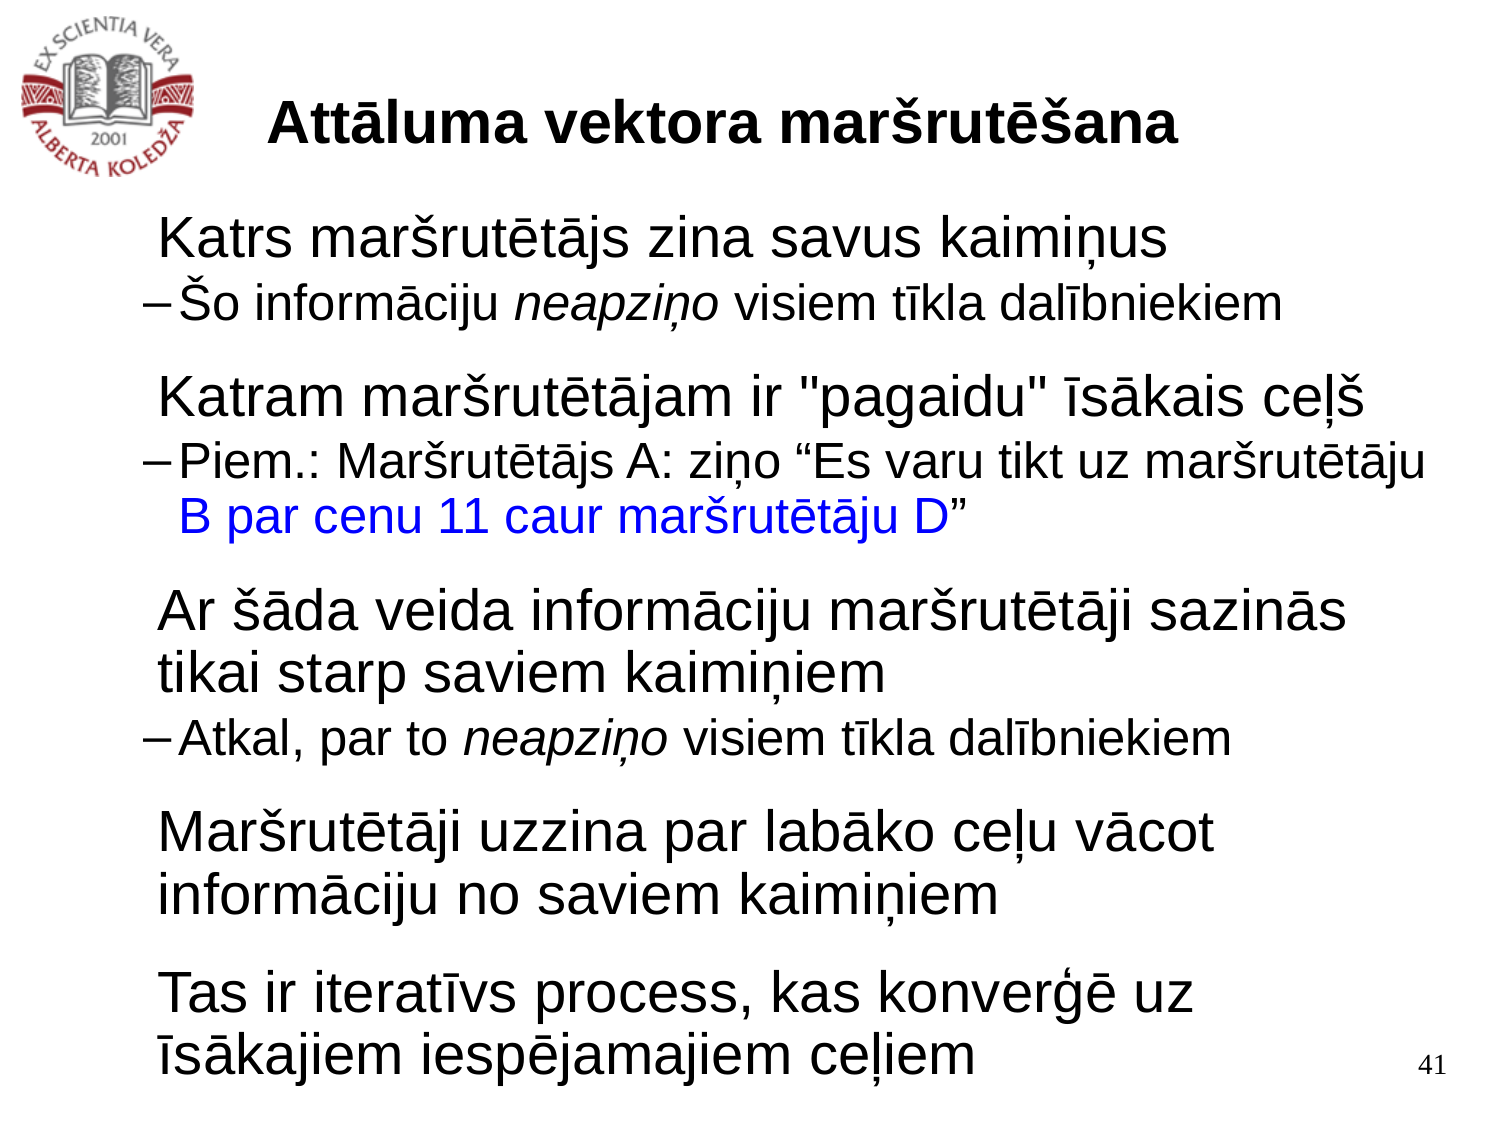

# Attāluma vektora maršrutēšana
Katrs maršrutētājs zina savus kaimiņus
Šo informāciju neapziņo visiem tīkla dalībniekiem
Katram maršrutētājam ir "pagaidu" īsākais ceļš
Piem.: Maršrutētājs A: ziņo “Es varu tikt uz maršrutētāju B par cenu 11 caur maršrutētāju D”
Ar šāda veida informāciju maršrutētāji sazinās tikai starp saviem kaimiņiem
Atkal, par to neapziņo visiem tīkla dalībniekiem
Maršrutētāji uzzina par labāko ceļu vācot informāciju no saviem kaimiņiem
Tas ir iteratīvs process, kas konverģē uz īsākajiem iespējamajiem ceļiem